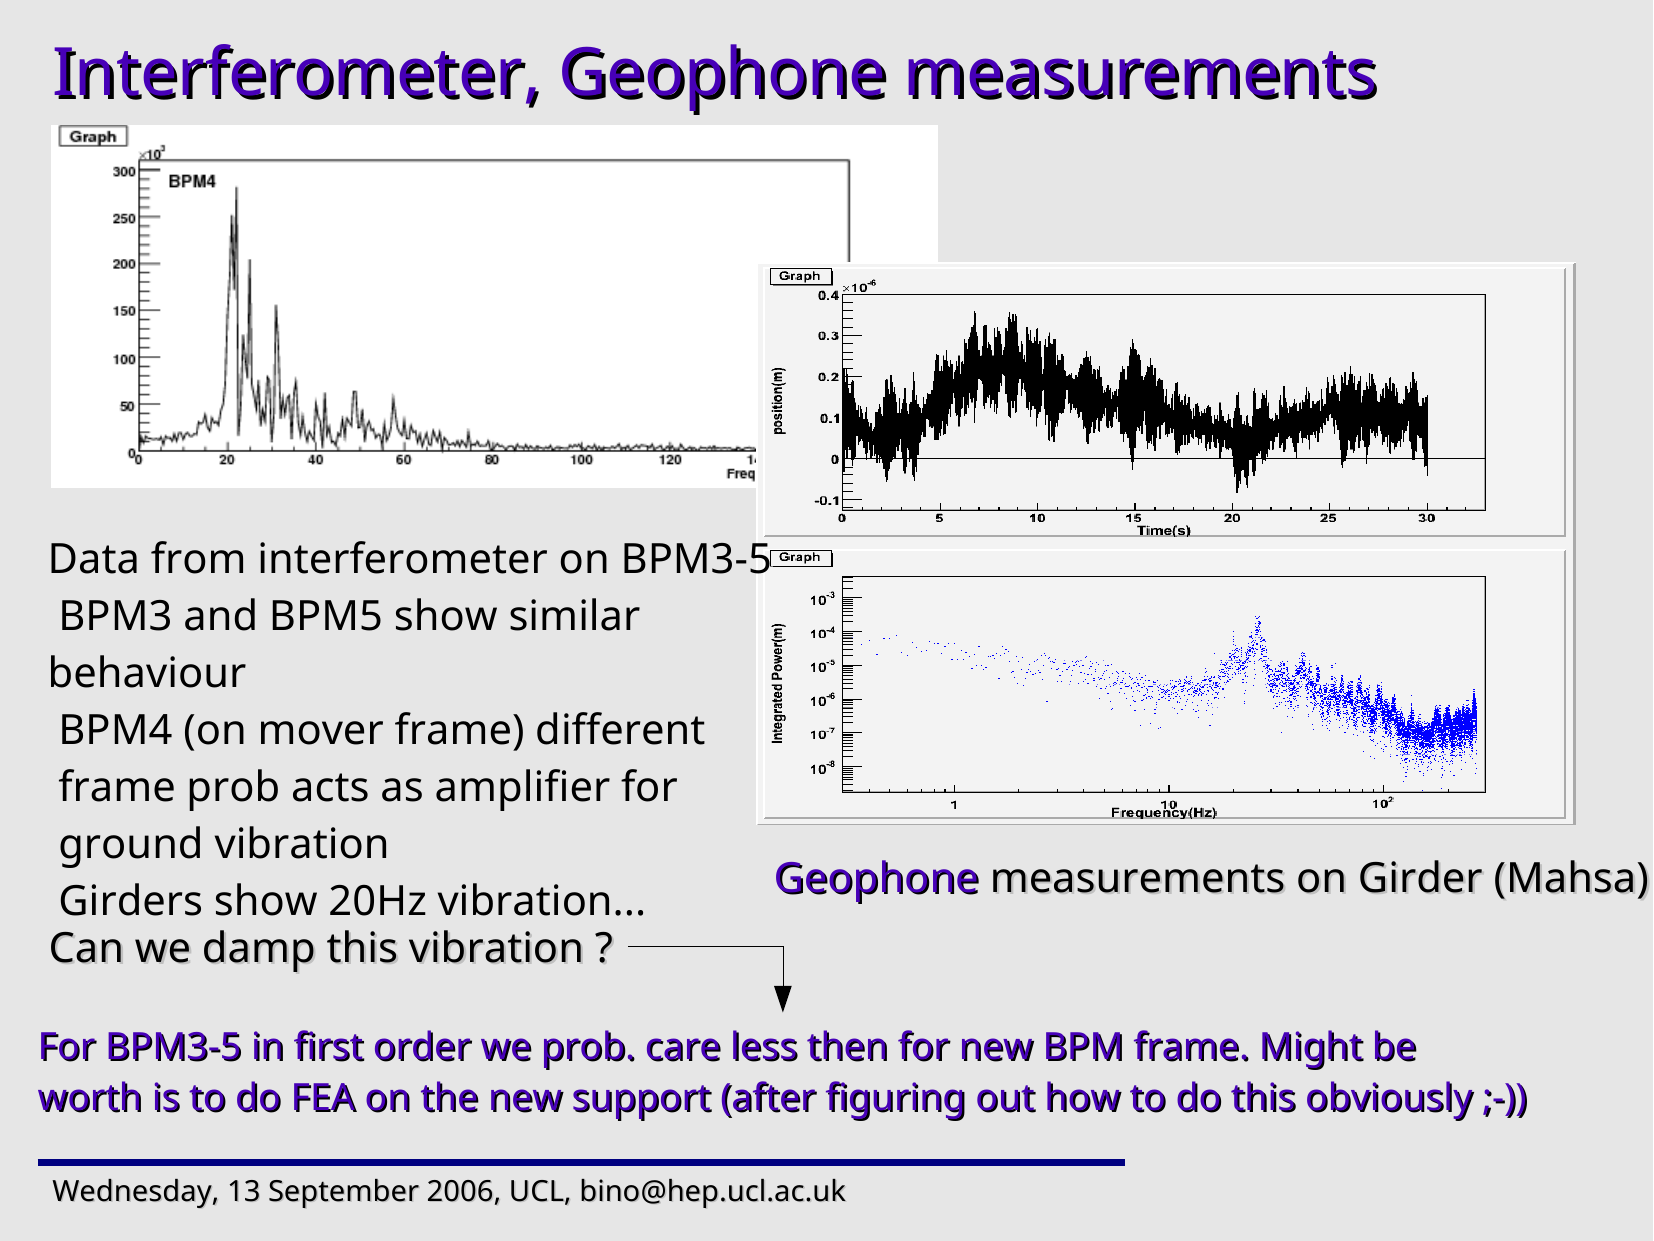

Interferometer, Geophone measurements
Data from interferometer on BPM3-5
 BPM3 and BPM5 show similar
behaviour
 BPM4 (on mover frame) different
 frame prob acts as amplifier for
 ground vibration
 Girders show 20Hz vibration...
Geophone measurements on Girder (Mahsa)
Can we damp this vibration ?
For BPM3-5 in first order we prob. care less then for new BPM frame. Might be
worth is to do FEA on the new support (after figuring out how to do this obviously ;-))
Wednesday, 13 September 2006, UCL, bino@hep.ucl.ac.uk